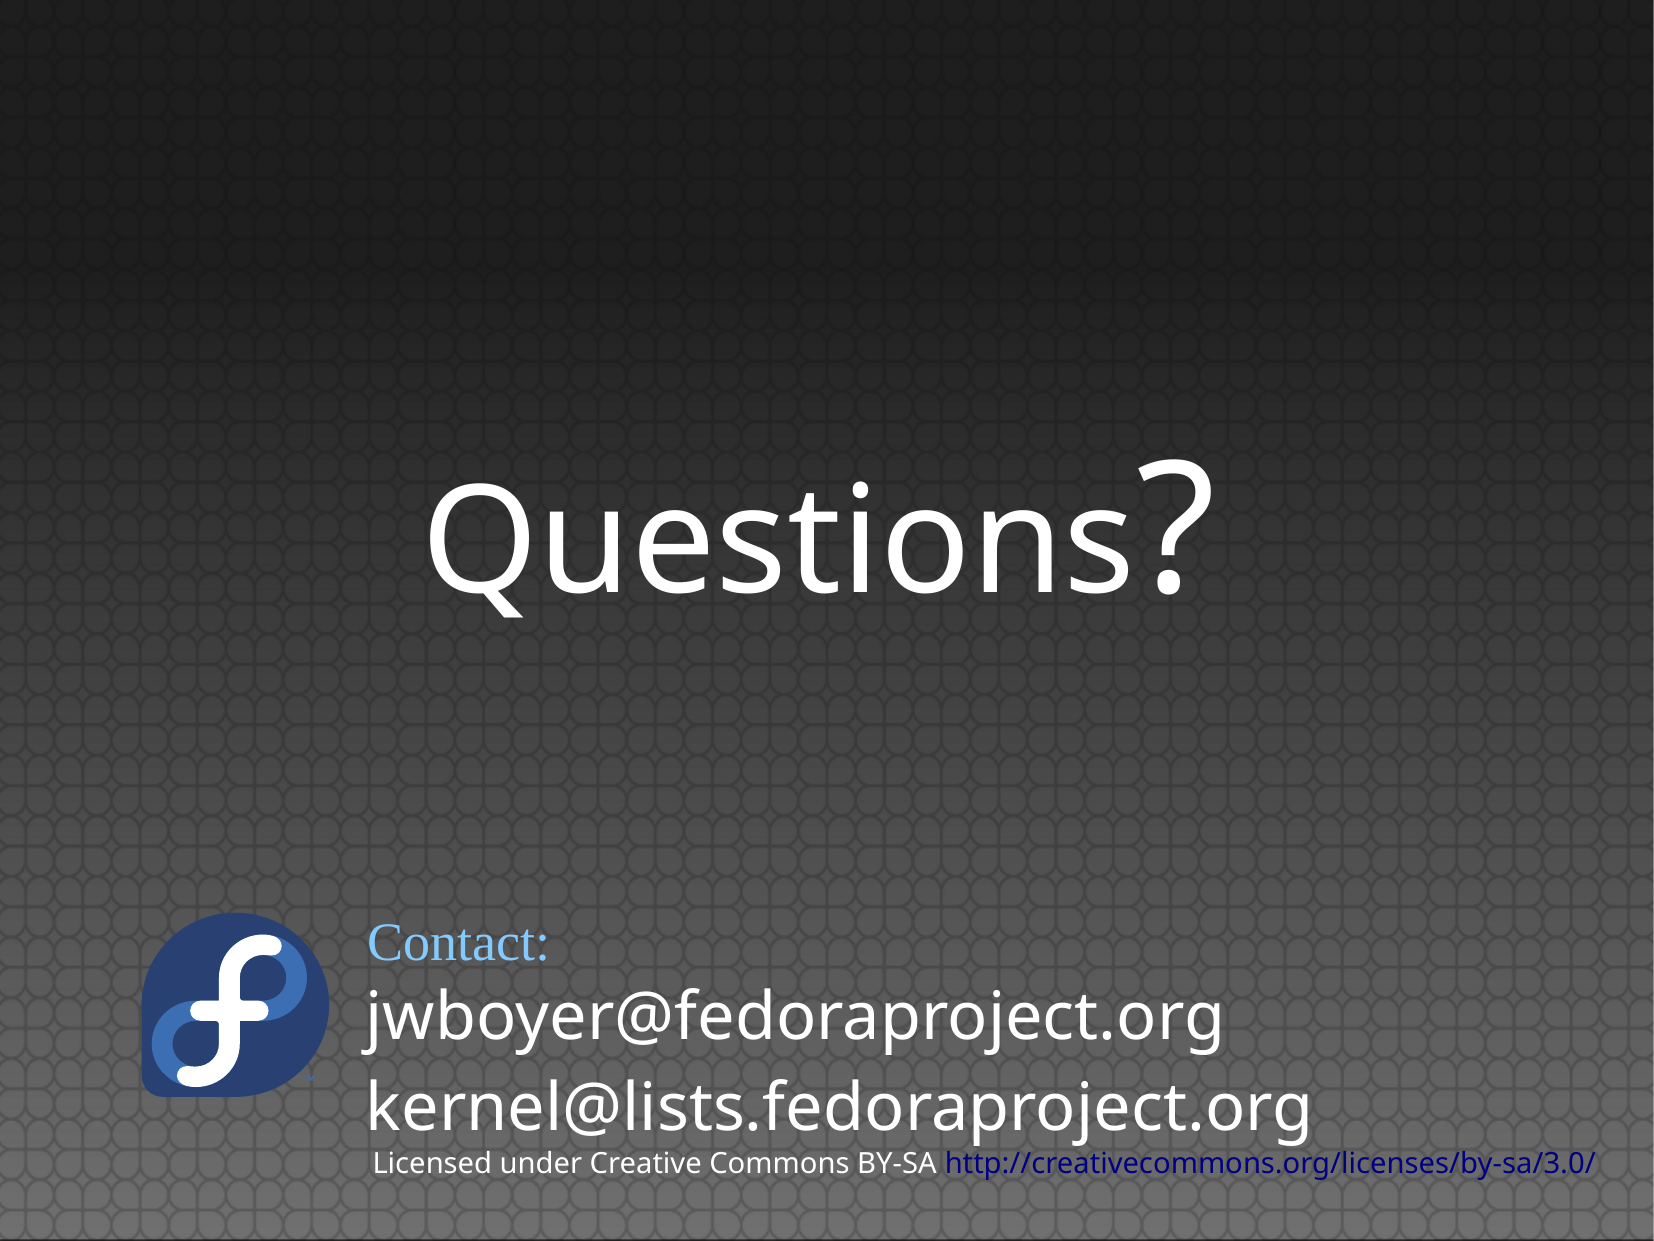

# Questions?
Contact:
jwboyer@fedoraproject.org
kernel@lists.fedoraproject.org
Licensed under Creative Commons BY-SA http://creativecommons.org/licenses/by-sa/3.0/